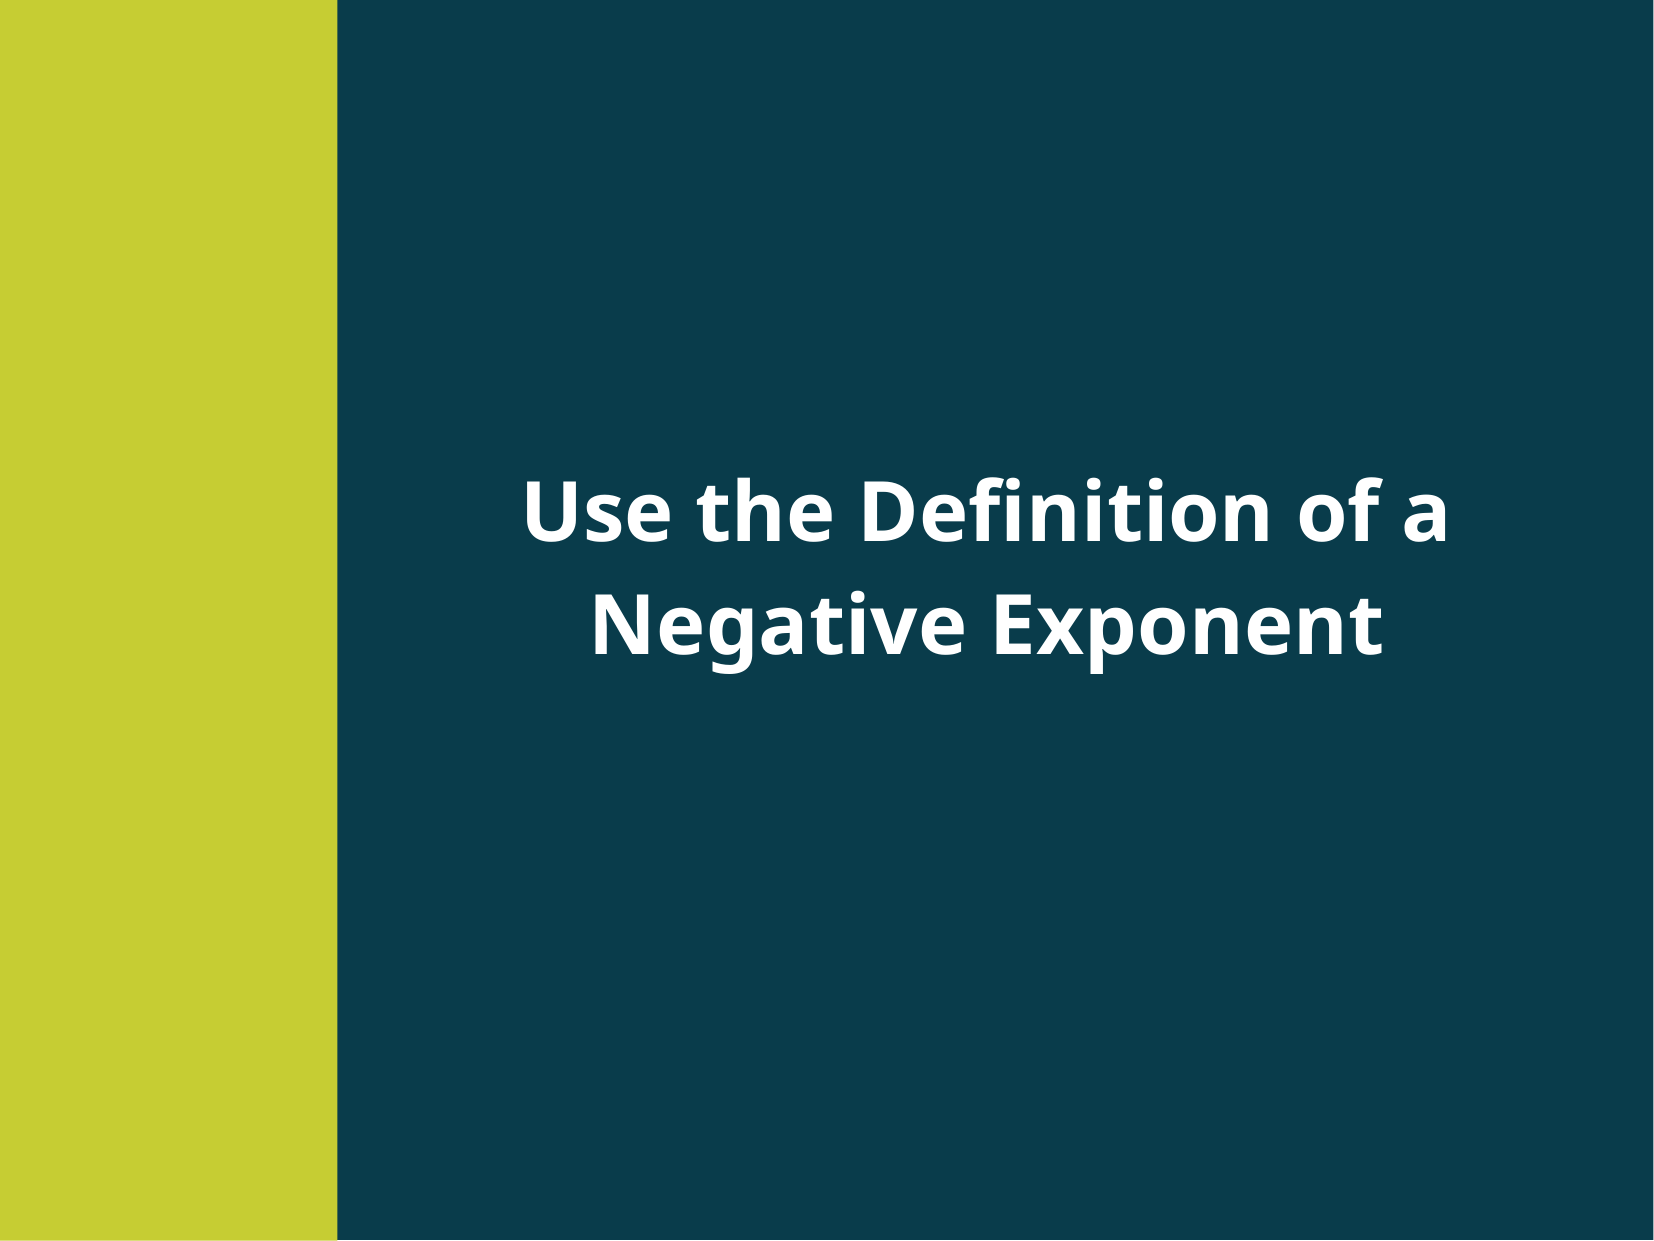

# Use the Definition of a Negative Exponent